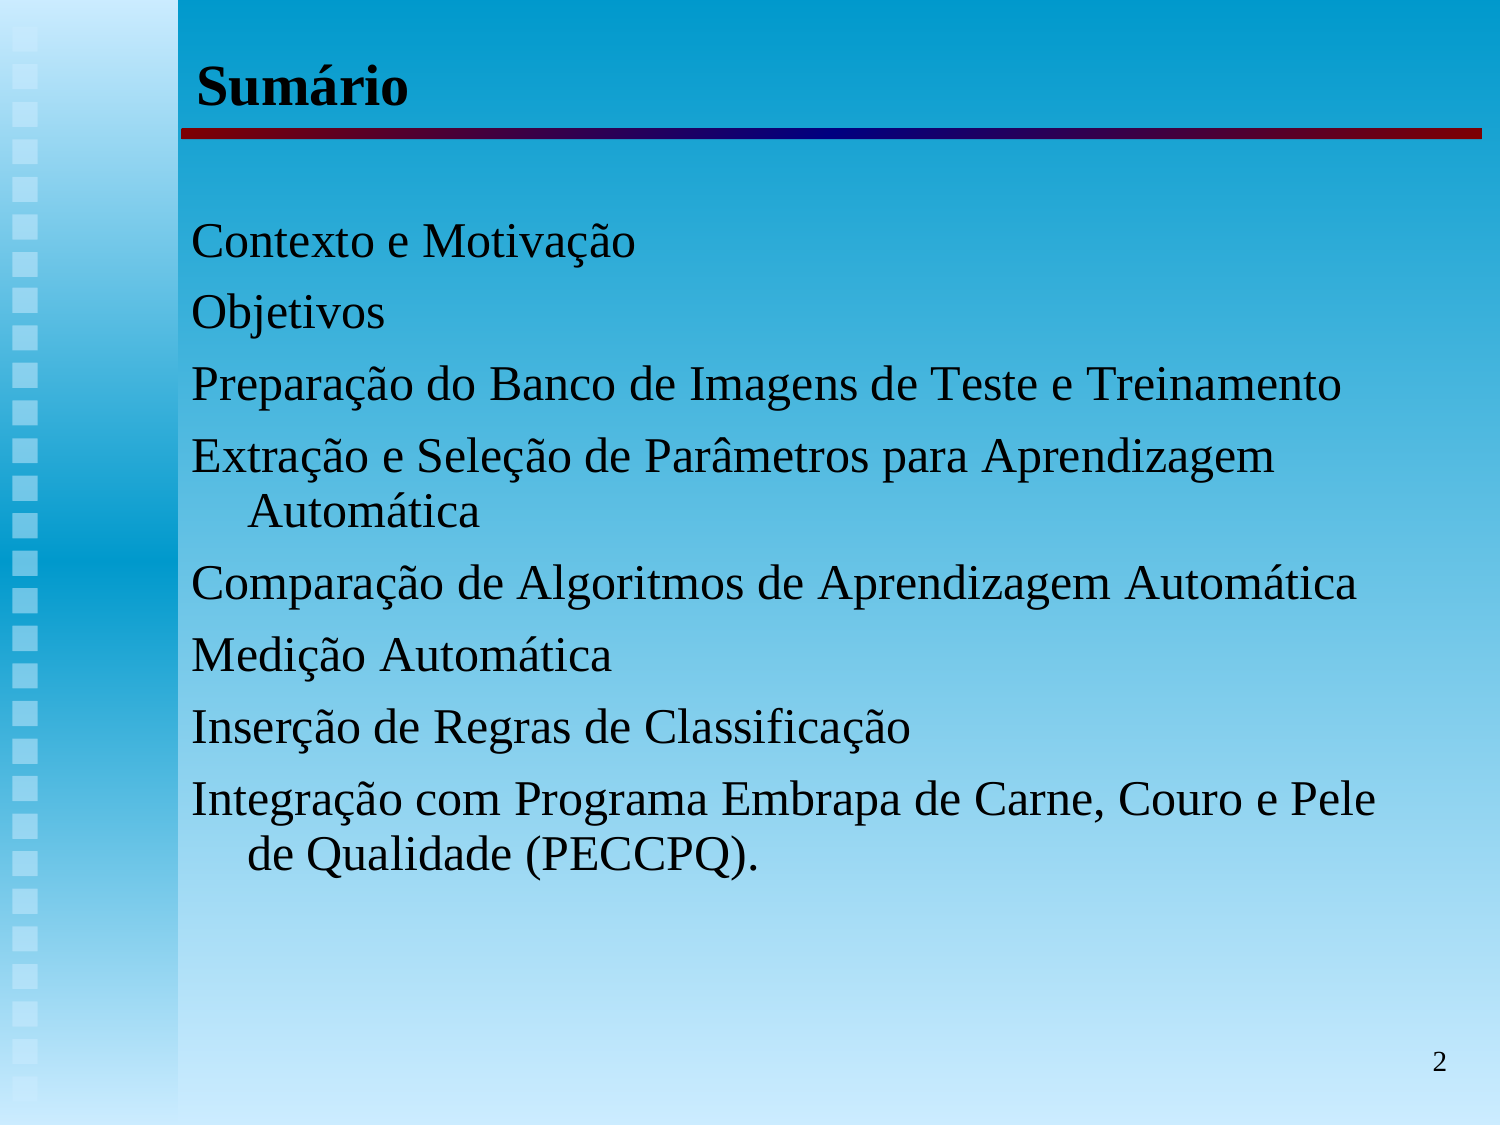

# Sumário
Contexto e Motivação
Objetivos
Preparação do Banco de Imagens de Teste e Treinamento
Extração e Seleção de Parâmetros para Aprendizagem Automática
Comparação de Algoritmos de Aprendizagem Automática
Medição Automática
Inserção de Regras de Classificação
Integração com Programa Embrapa de Carne, Couro e Pele de Qualidade (PECCPQ).